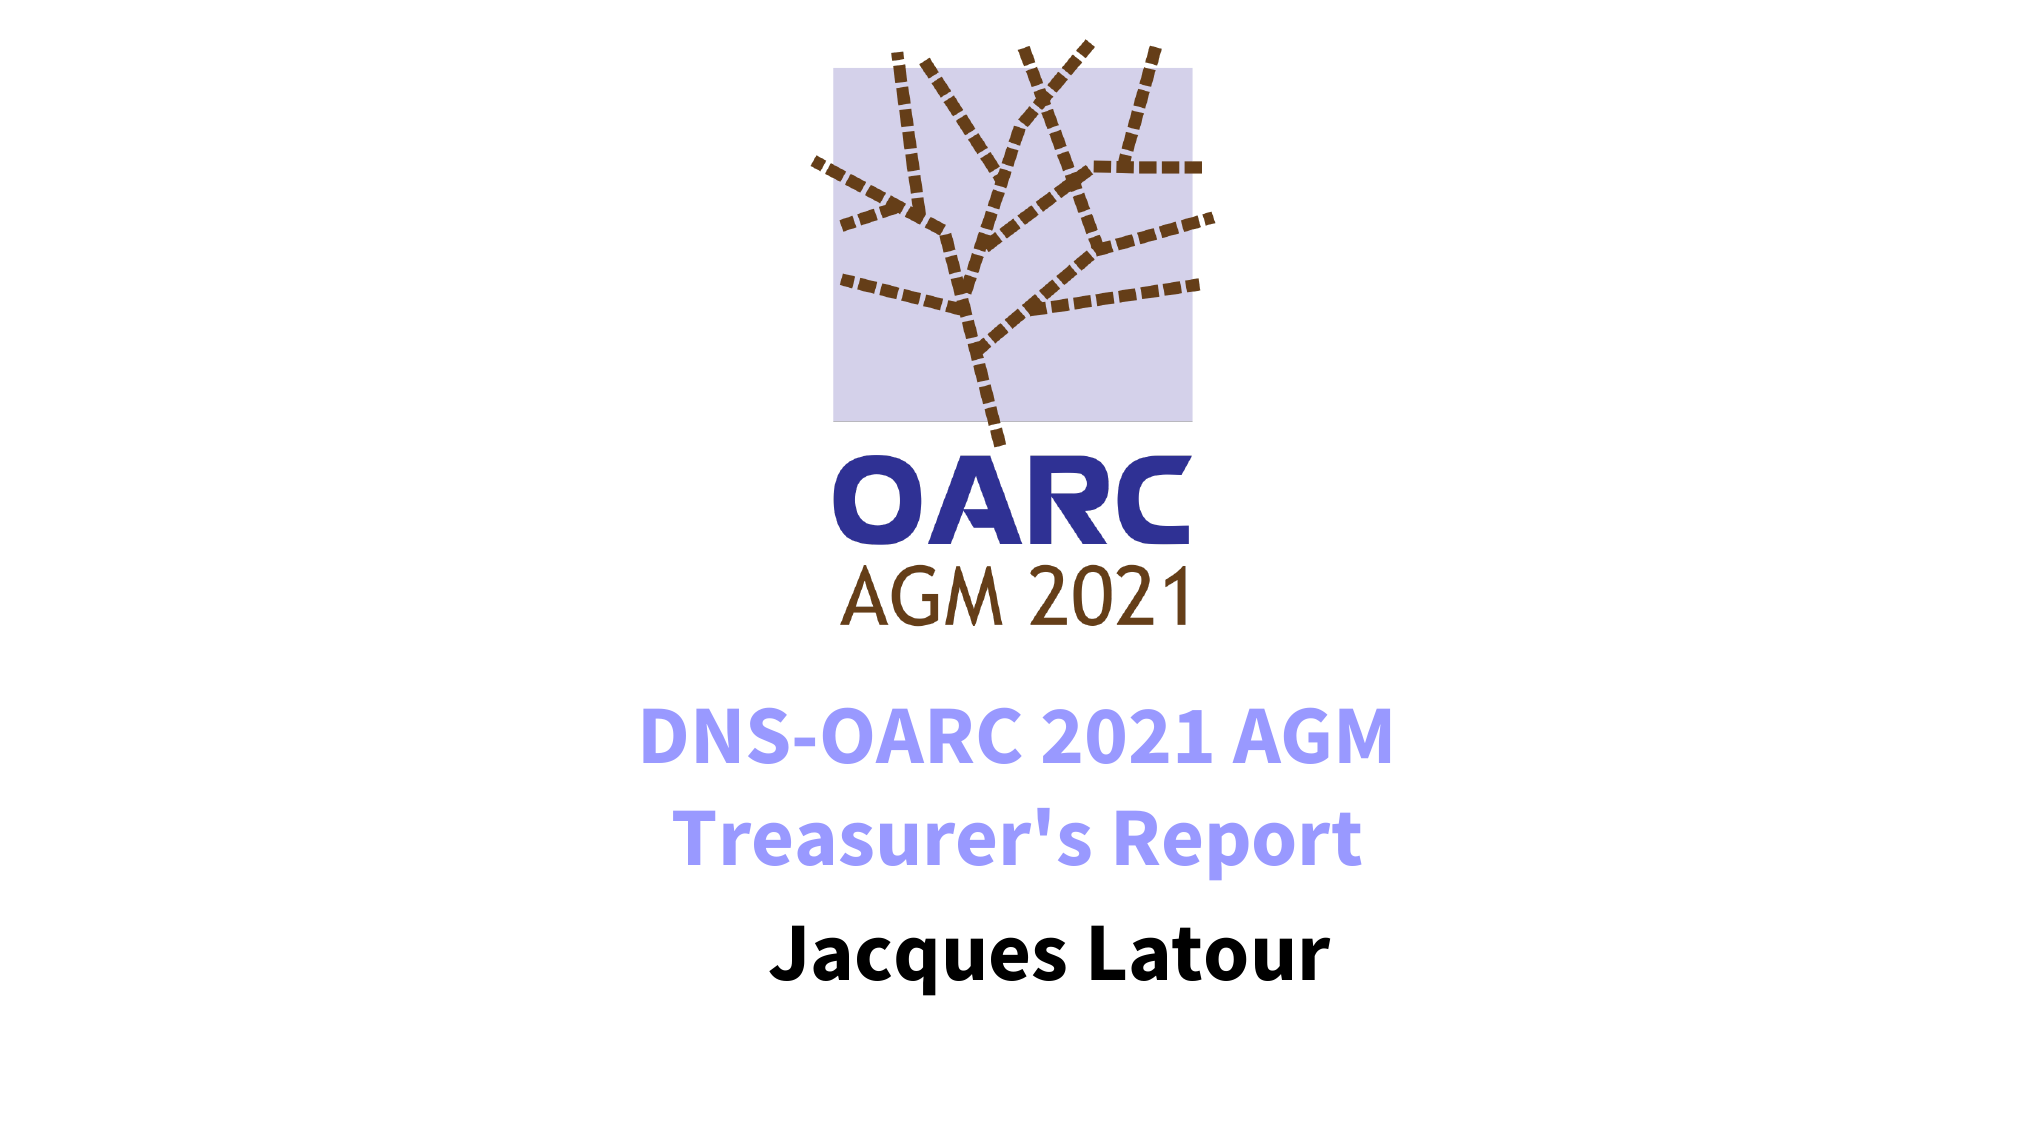

DNS-OARC 2021 AGM
Treasurer's Report
Jacques Latour